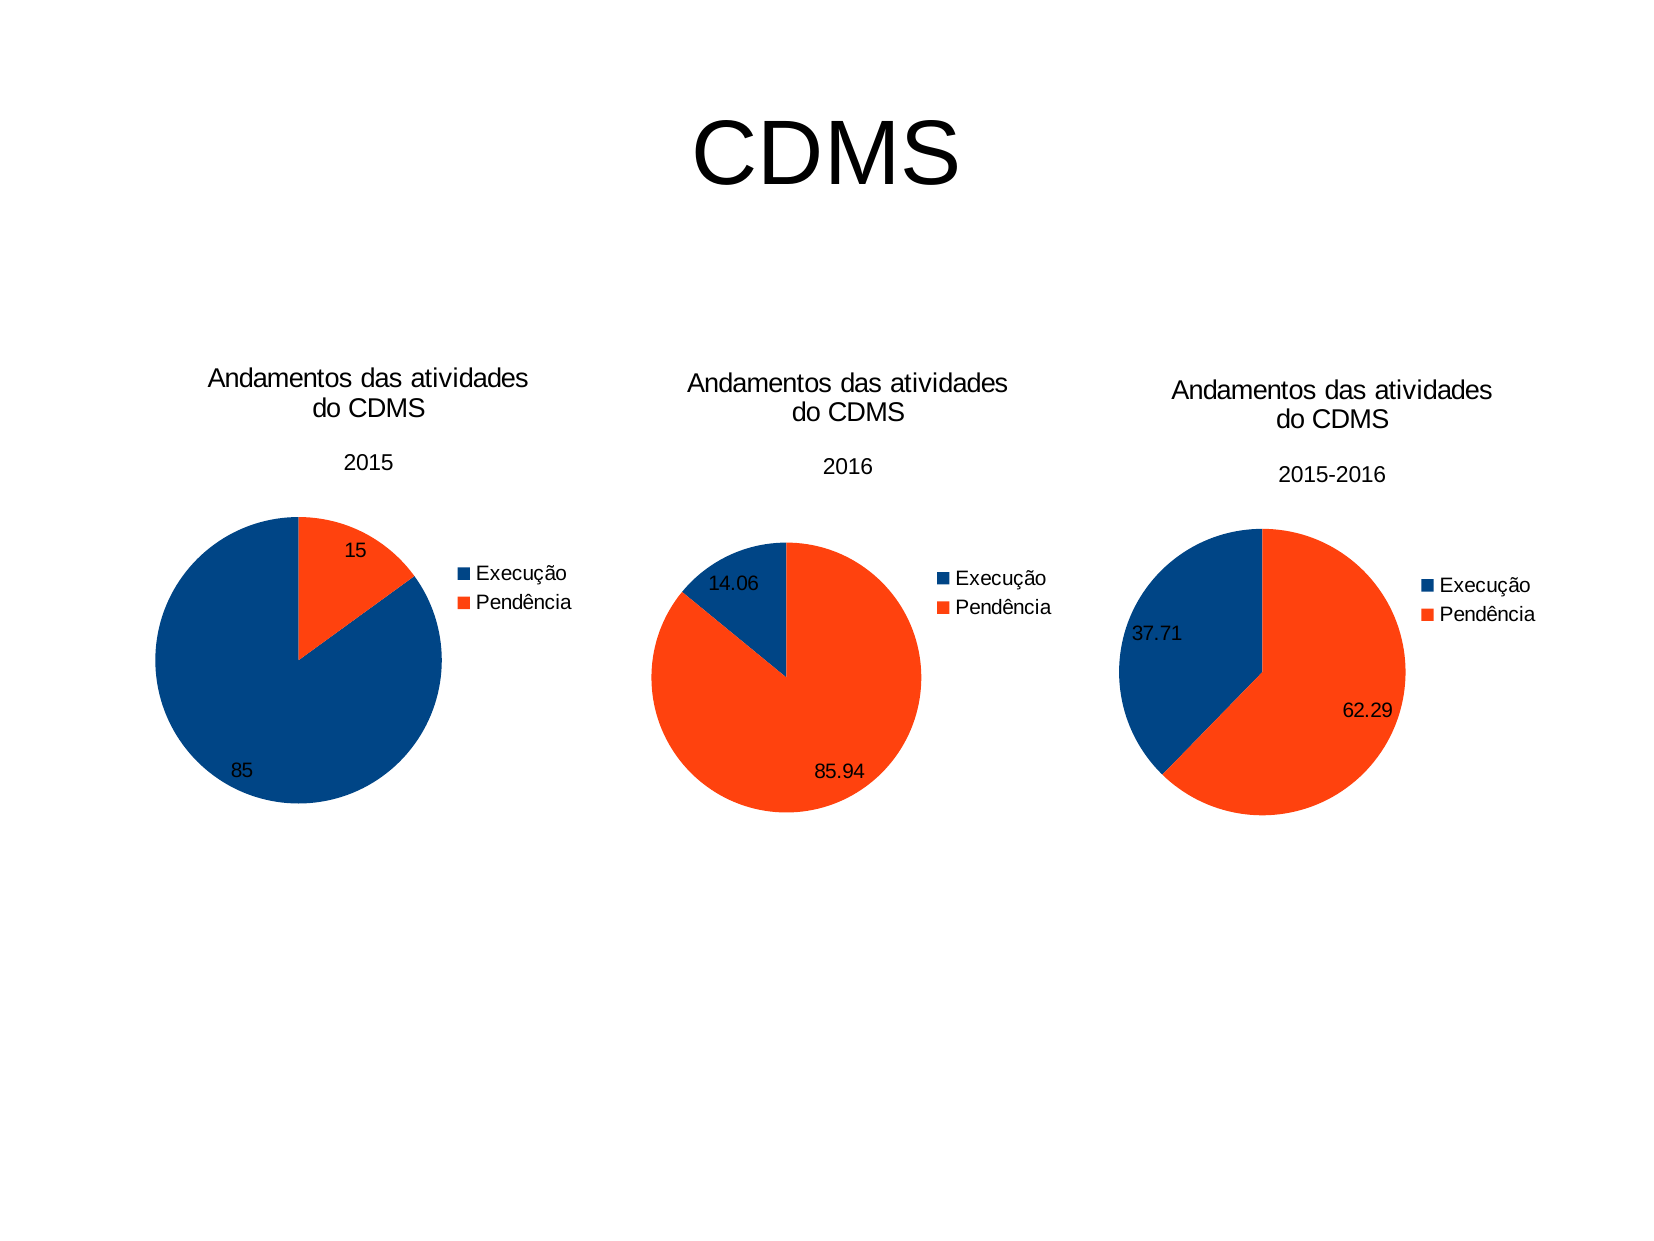

# CDMS
### Chart: Andamentos das atividades do CDMS
2015
| Category | Coluna 1 |
|---|---|
| Execução | 85.0 |
| Pendência | 15.0 |
### Chart: Andamentos das atividades do CDMS
2016
| Category | Coluna 1 |
|---|---|
| Execução | 14.06 |
| Pendência | 85.94 |
### Chart: Andamentos das atividades do CDMS
2015-2016
| Category | Coluna 1 |
|---|---|
| Execução | 37.71 |
| Pendência | 62.29 |